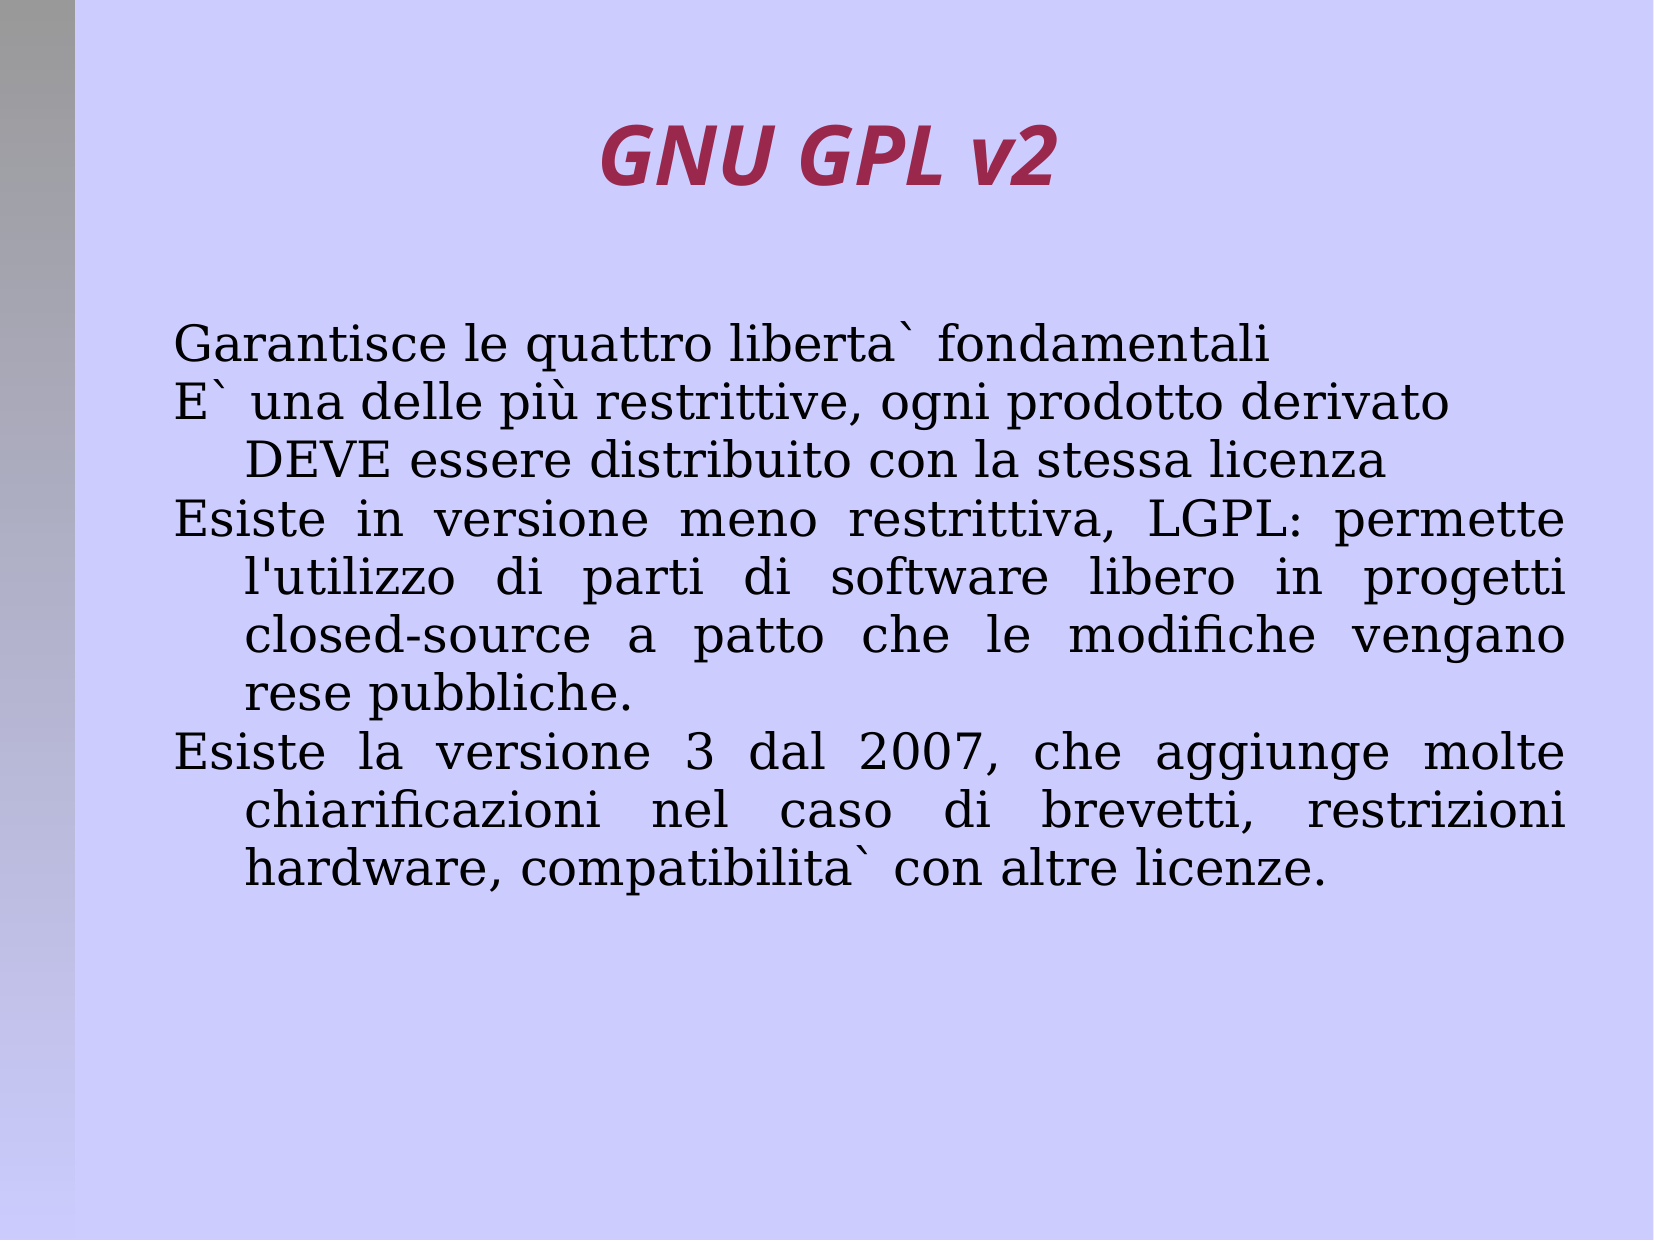

# GNU GPL v2
Garantisce le quattro liberta` fondamentali
E` una delle più restrittive, ogni prodotto derivato DEVE essere distribuito con la stessa licenza
Esiste in versione meno restrittiva, LGPL: permette l'utilizzo di parti di software libero in progetti closed-source a patto che le modifiche vengano rese pubbliche.
Esiste la versione 3 dal 2007, che aggiunge molte chiarificazioni nel caso di brevetti, restrizioni hardware, compatibilita` con altre licenze.